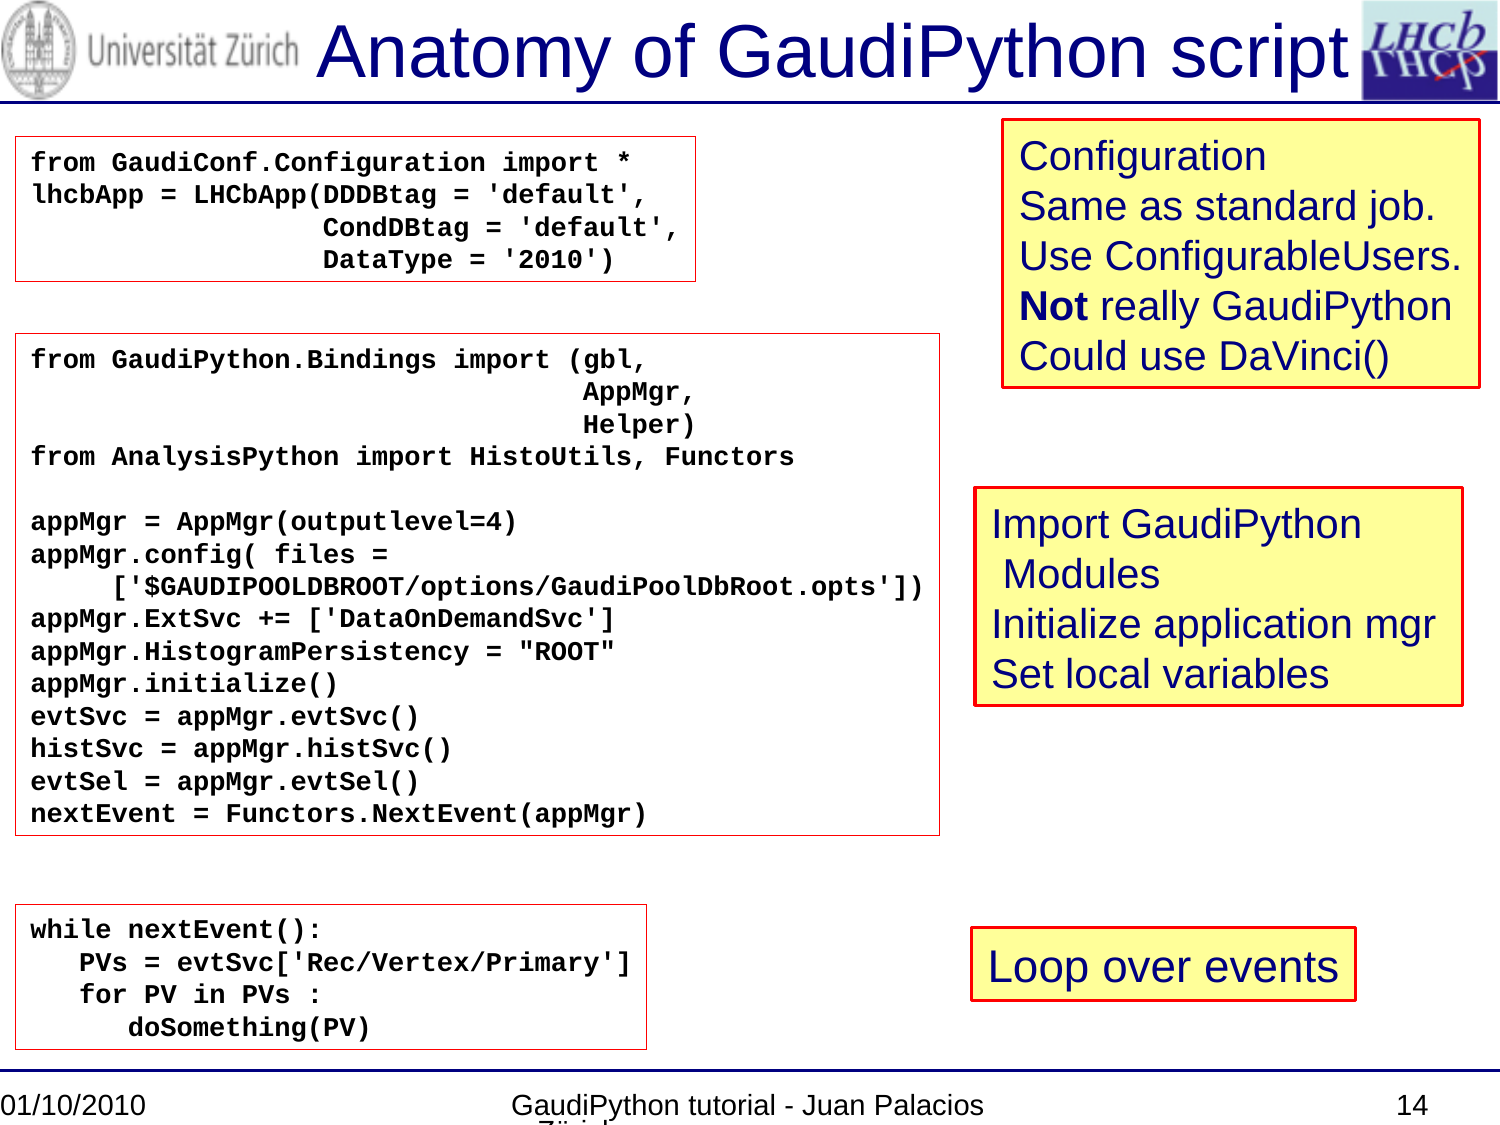

# Anatomy of GaudiPython script
Configuration
Same as standard job.
Use ConfigurableUsers.
Not really GaudiPython
Could use DaVinci()
from GaudiConf.Configuration import *
lhcbApp = LHCbApp(DDDBtag = 'default',
 CondDBtag = 'default',
 DataType = '2010')
from GaudiPython.Bindings import (gbl,
 AppMgr,
 Helper)
from AnalysisPython import HistoUtils, Functors
appMgr = AppMgr(outputlevel=4)
appMgr.config( files =
 ['$GAUDIPOOLDBROOT/options/GaudiPoolDbRoot.opts'])
appMgr.ExtSvc += ['DataOnDemandSvc']
appMgr.HistogramPersistency = "ROOT"
appMgr.initialize()
evtSvc = appMgr.evtSvc()
histSvc = appMgr.histSvc()
evtSel = appMgr.evtSel()
nextEvent = Functors.NextEvent(appMgr)
Import GaudiPython
 Modules
Initialize application mgr
Set local variables
while nextEvent():
 PVs = evtSvc['Rec/Vertex/Primary']
 for PV in PVs :
 doSomething(PV)
Loop over events
01/10/2010
GaudiPython tutorial - Juan Palacios - Zürich
14